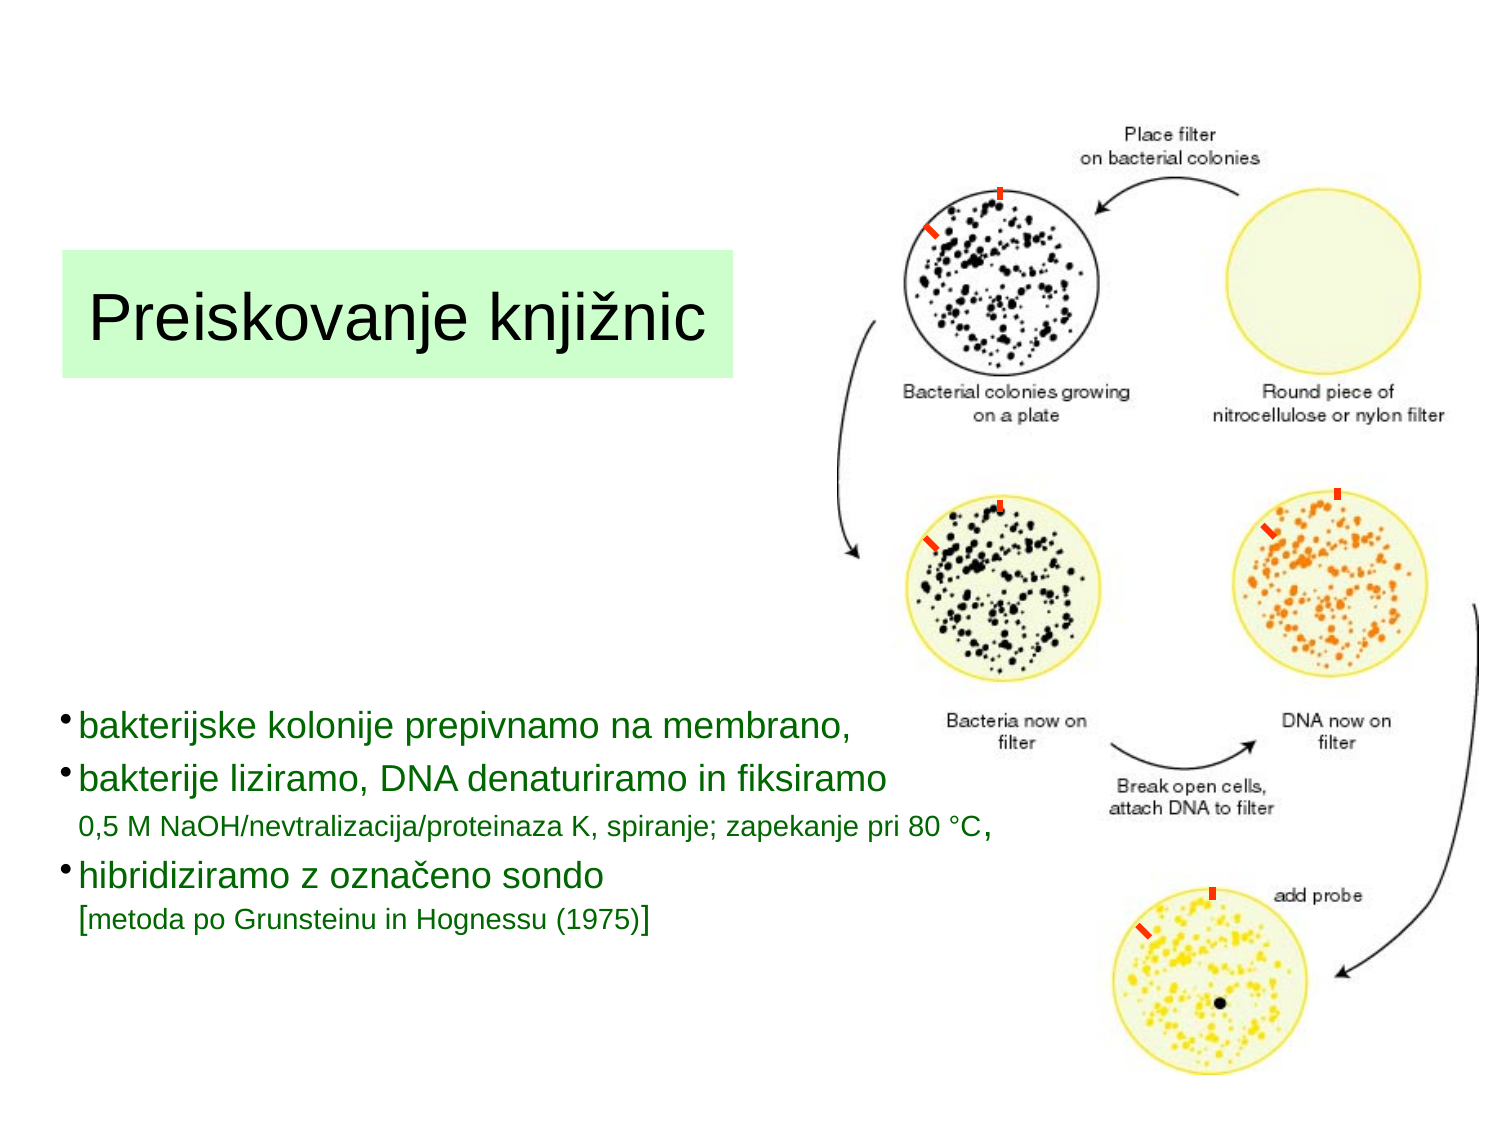

# Preiskovanje knjižnic
bakterijske kolonije prepivnamo na membrano,
bakterije liziramo, DNA denaturiramo in fiksiramo
0,5 M NaOH/nevtralizacija/proteinaza K, spiranje; zapekanje pri 80 °C,
hibridiziramo z označeno sondo
[metoda po Grunsteinu in Hognessu (1975)]